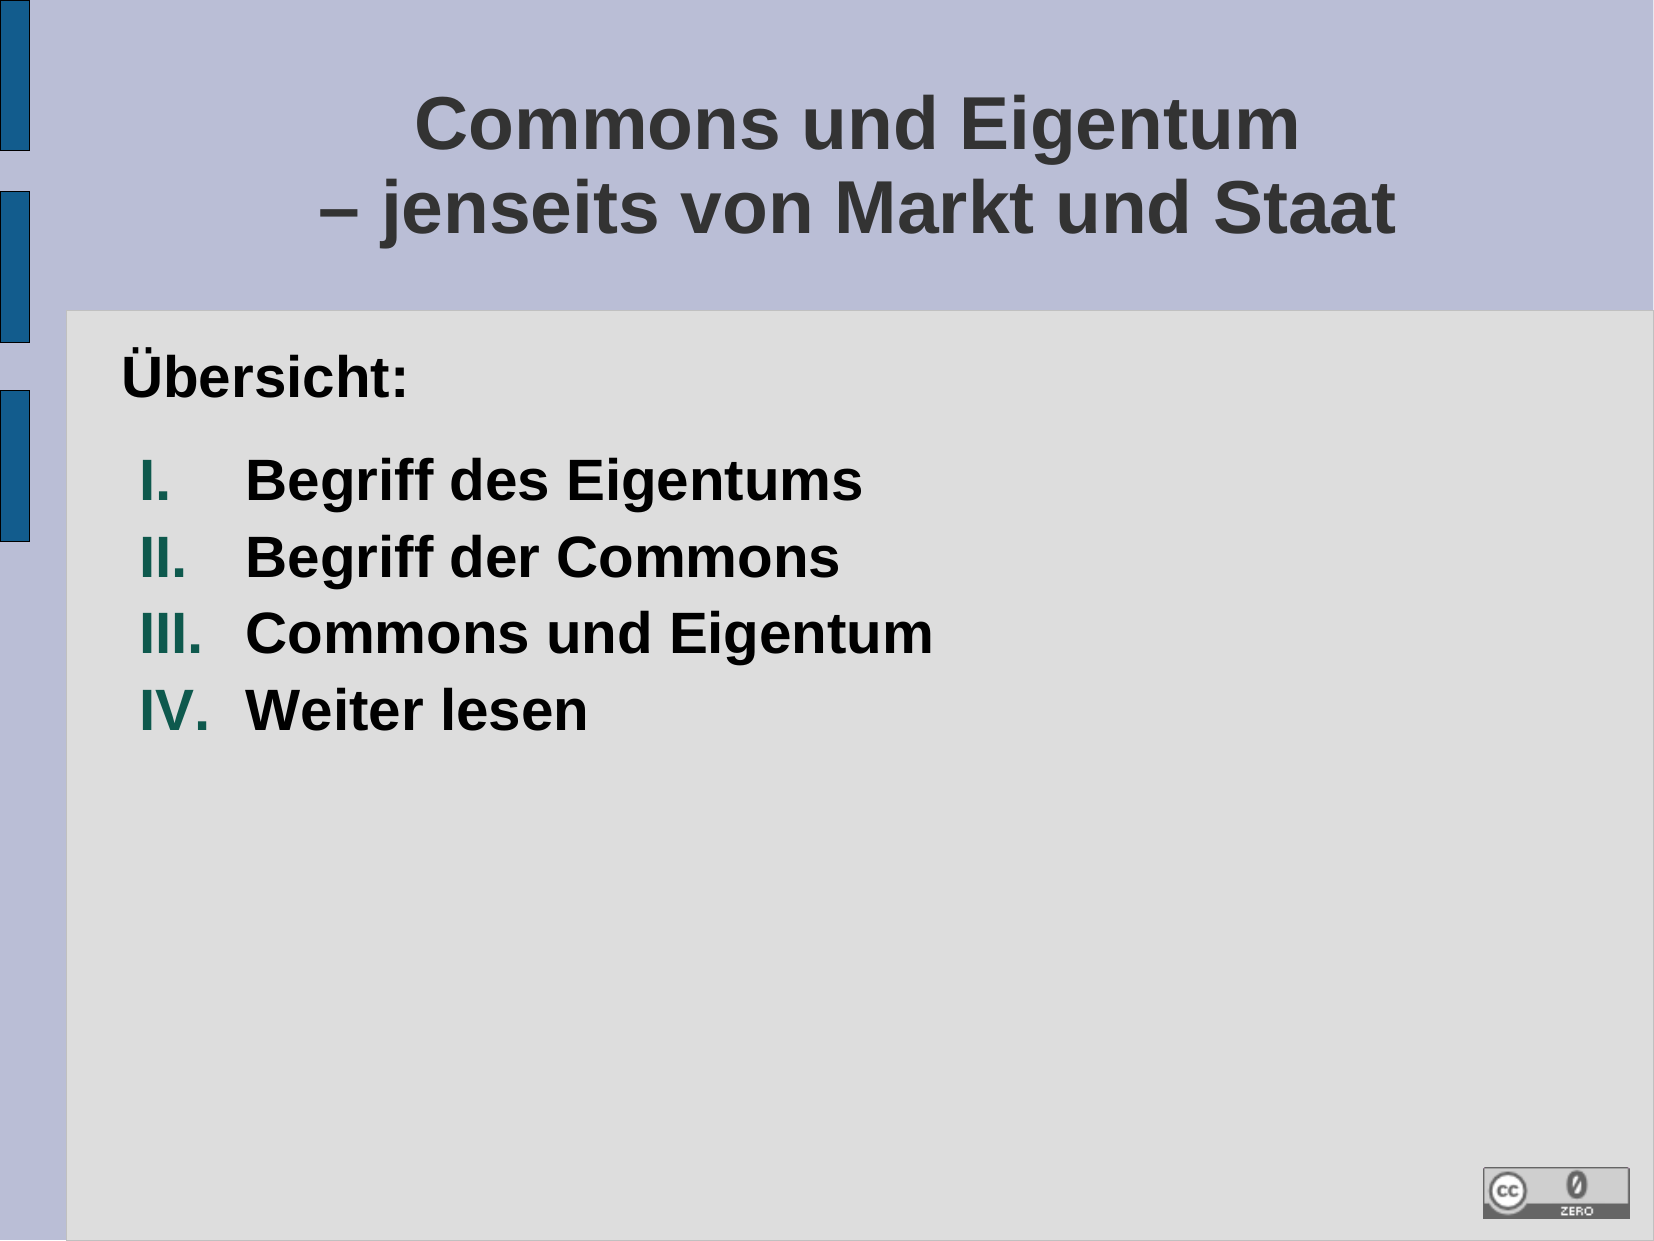

# Commons und Eigentum – jenseits von Markt und Staat
Übersicht:
Begriff des Eigentums
Begriff der Commons
Commons und Eigentum
Weiter lesen